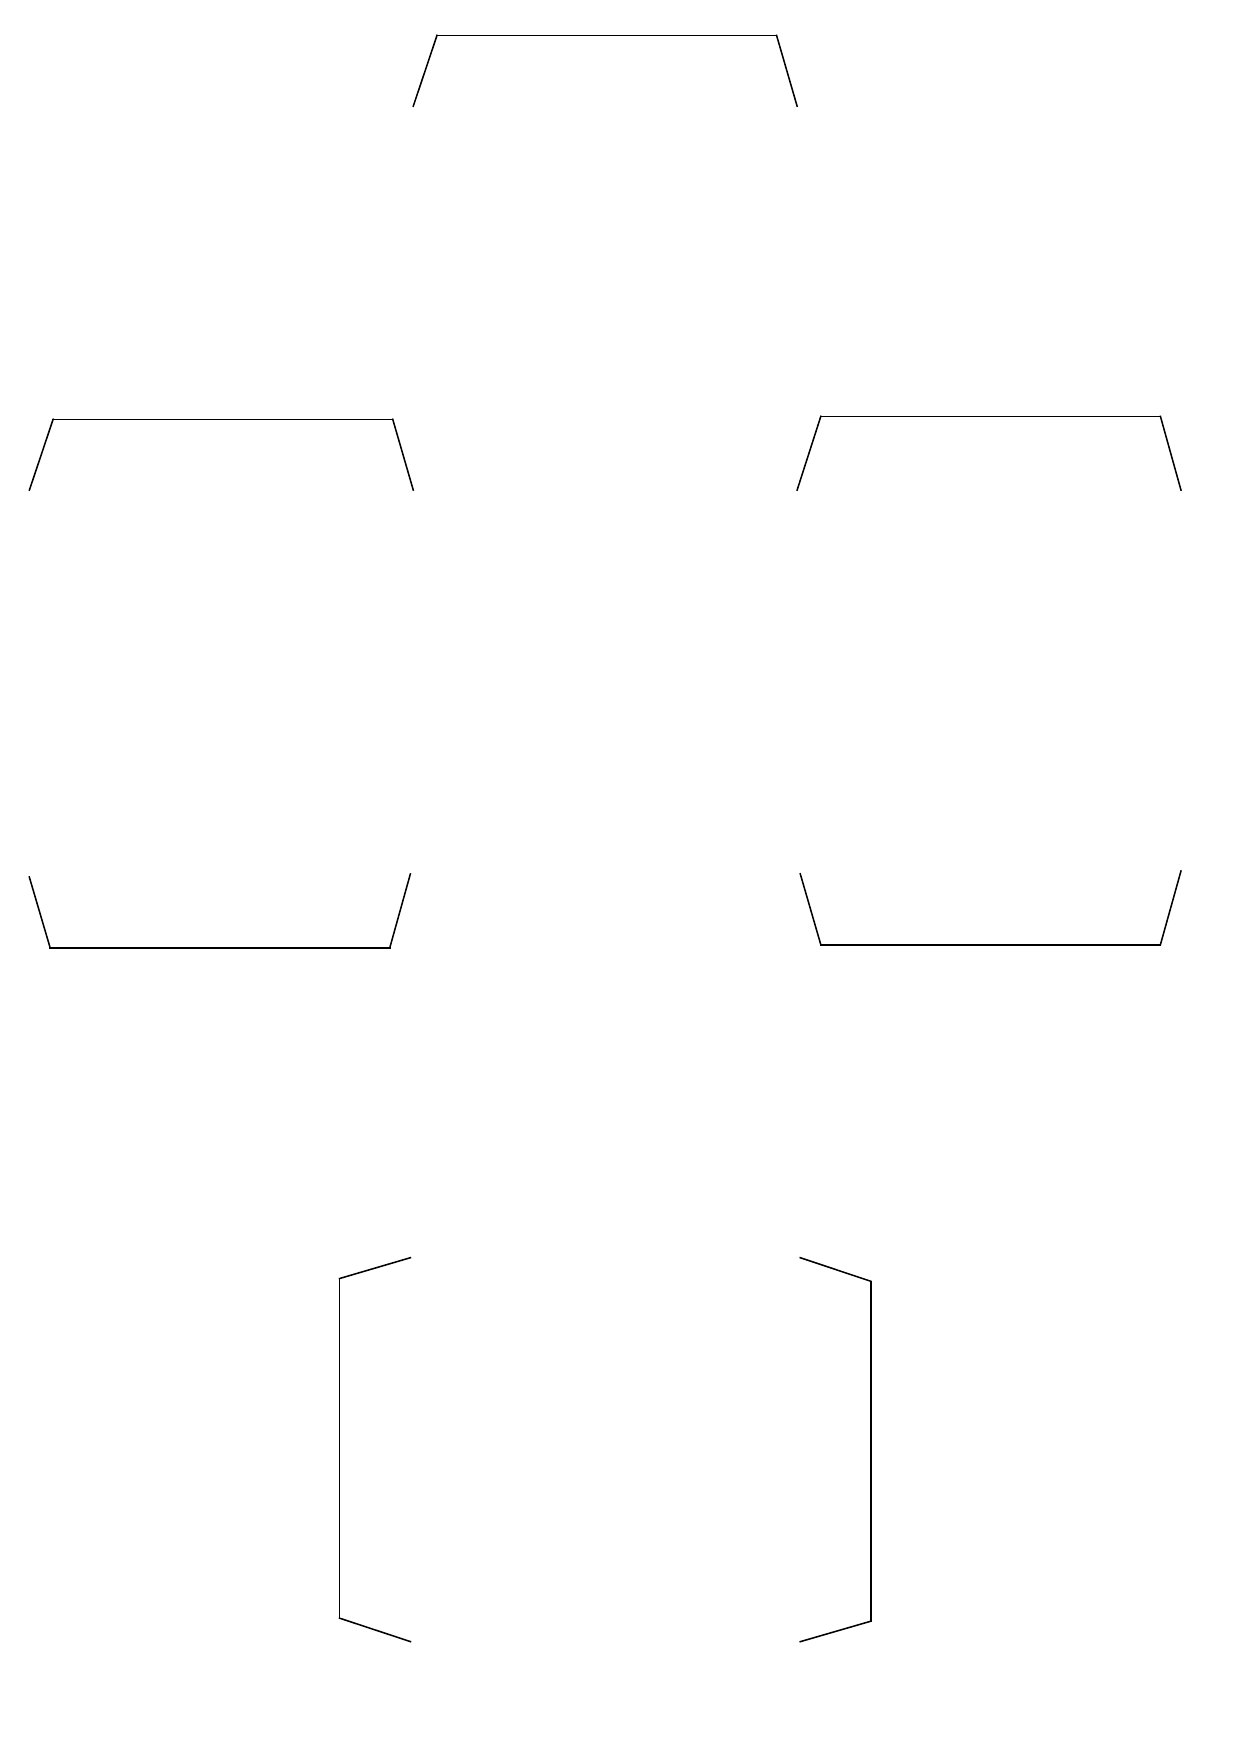

| | | |
| --- | --- | --- |
| | | |
| | | |
| | | |
MATRICE DU DE A JOUER
Attention : laisser la place des languettes